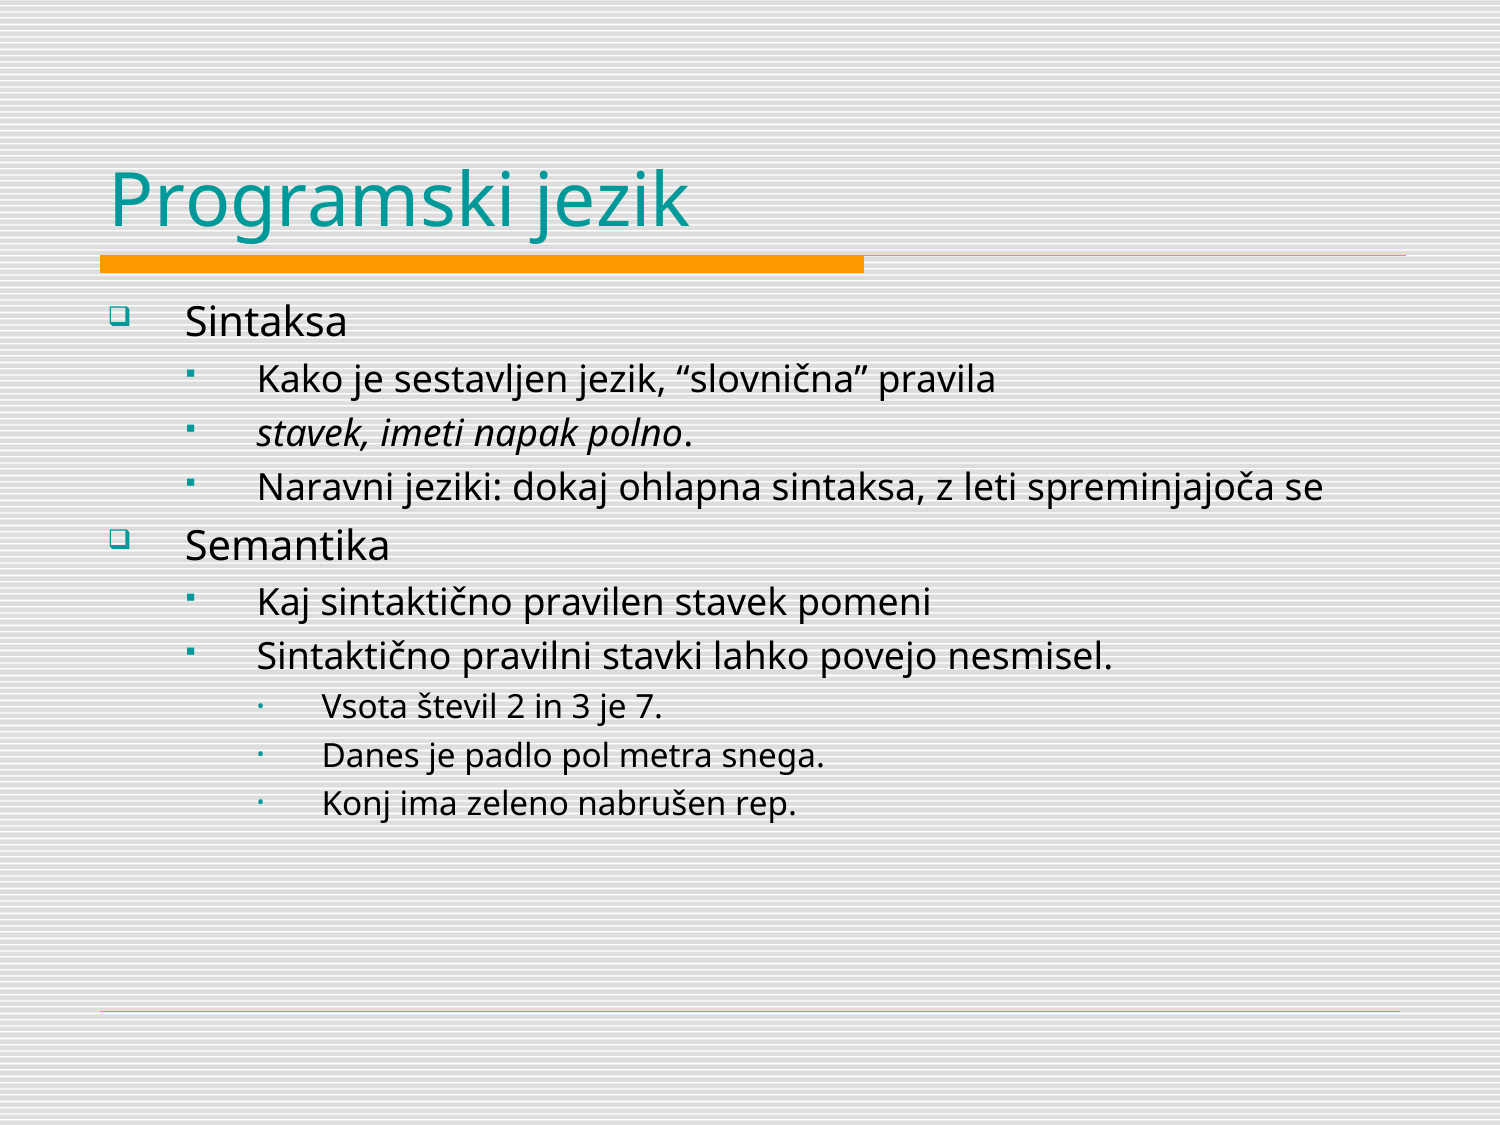

# Programski jezik
Sintaksa
Kako je sestavljen jezik, “slovnična” pravila
stavek, imeti napak polno.
Naravni jeziki: dokaj ohlapna sintaksa, z leti spreminjajoča se
Semantika
Kaj sintaktično pravilen stavek pomeni
Sintaktično pravilni stavki lahko povejo nesmisel.
Vsota števil 2 in 3 je 7.
Danes je padlo pol metra snega.
Konj ima zeleno nabrušen rep.